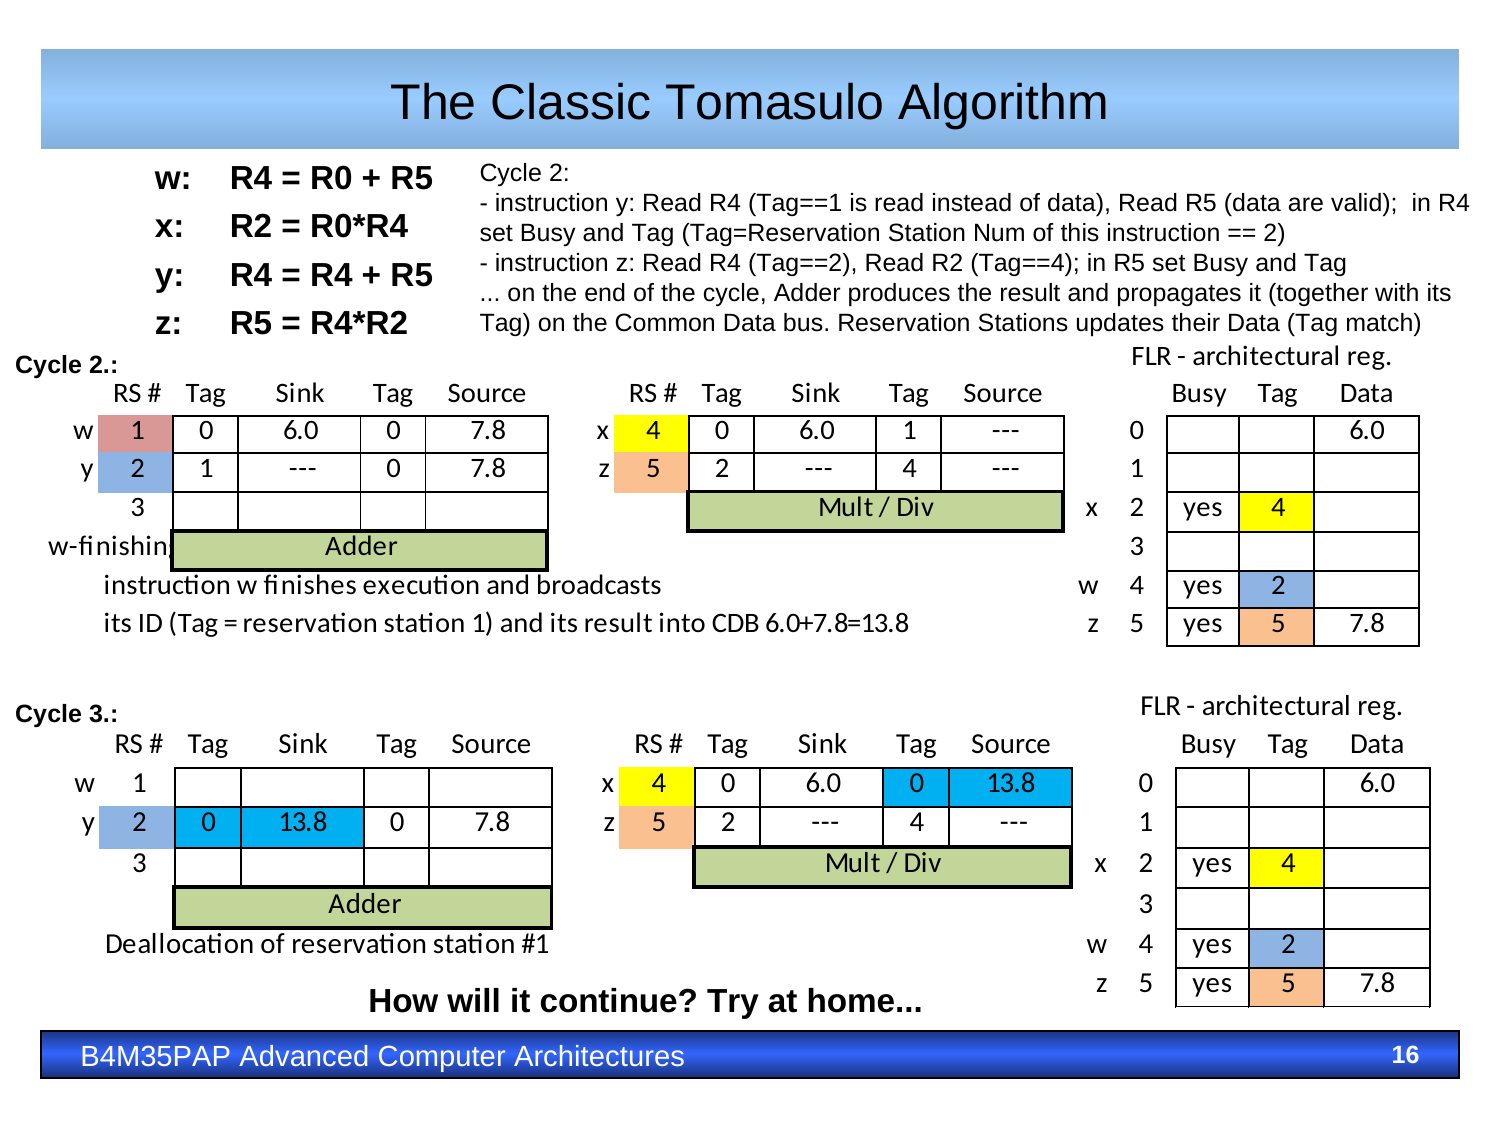

# The Classic Tomasulo Algorithm
w: 		R4 = R0 + R5
x: 	R2 = R0*R4
y: 		R4 = R4 + R5
z:		R5 = R4*R2
Cycle 2:
- instruction y: Read R4 (Tag==1 is read instead of data), Read R5 (data are valid); in R4 set Busy and Tag (Tag=Reservation Station Num of this instruction == 2)
- instruction z: Read R4 (Tag==2), Read R2 (Tag==4); in R5 set Busy and Tag
... on the end of the cycle, Adder produces the result and propagates it (together with its Tag) on the Common Data bus. Reservation Stations updates their Data (Tag match)
Cycle 2.:
Cycle 3.:
How will it continue? Try at home...